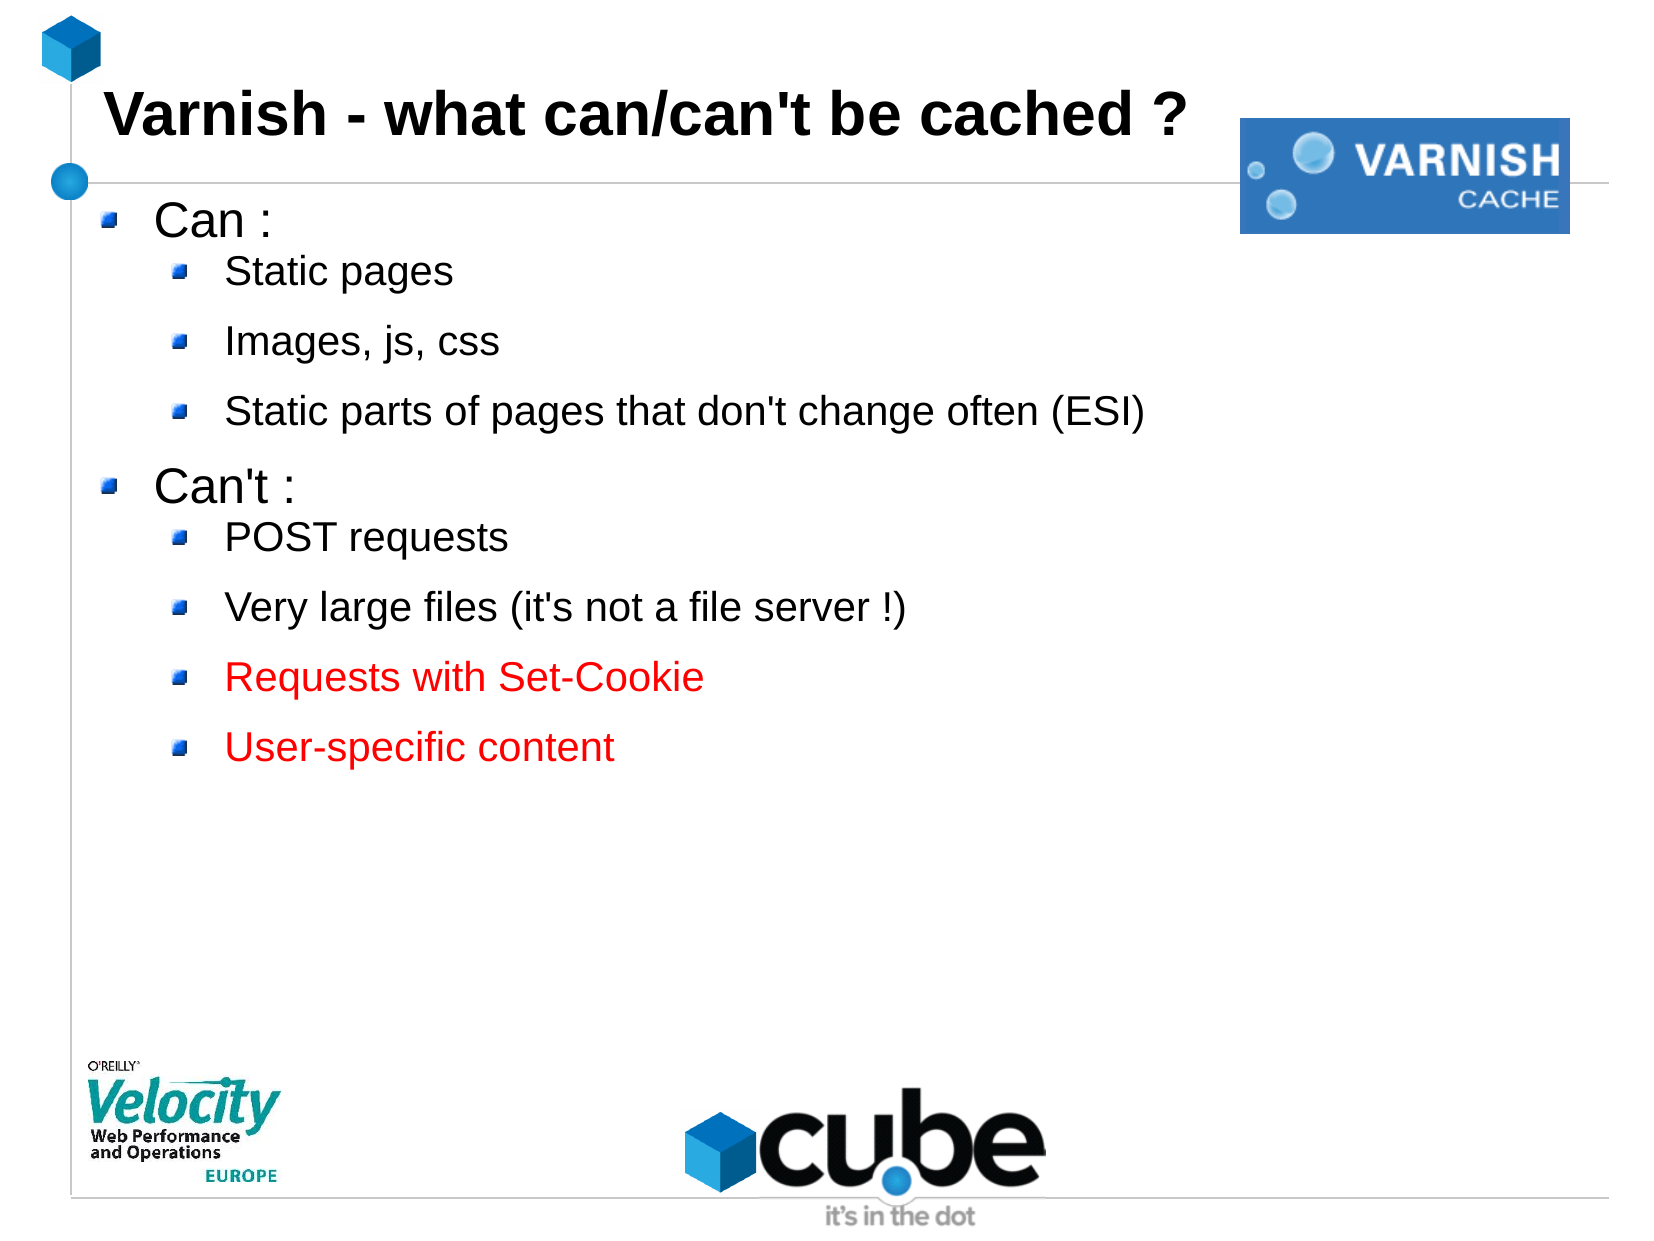

# Varnish - what can/can't be cached ?
Can :
Static pages
Images, js, css
Static parts of pages that don't change often (ESI)
Can't :
POST requests
Very large files (it's not a file server !)
Requests with Set-Cookie
User-specific content